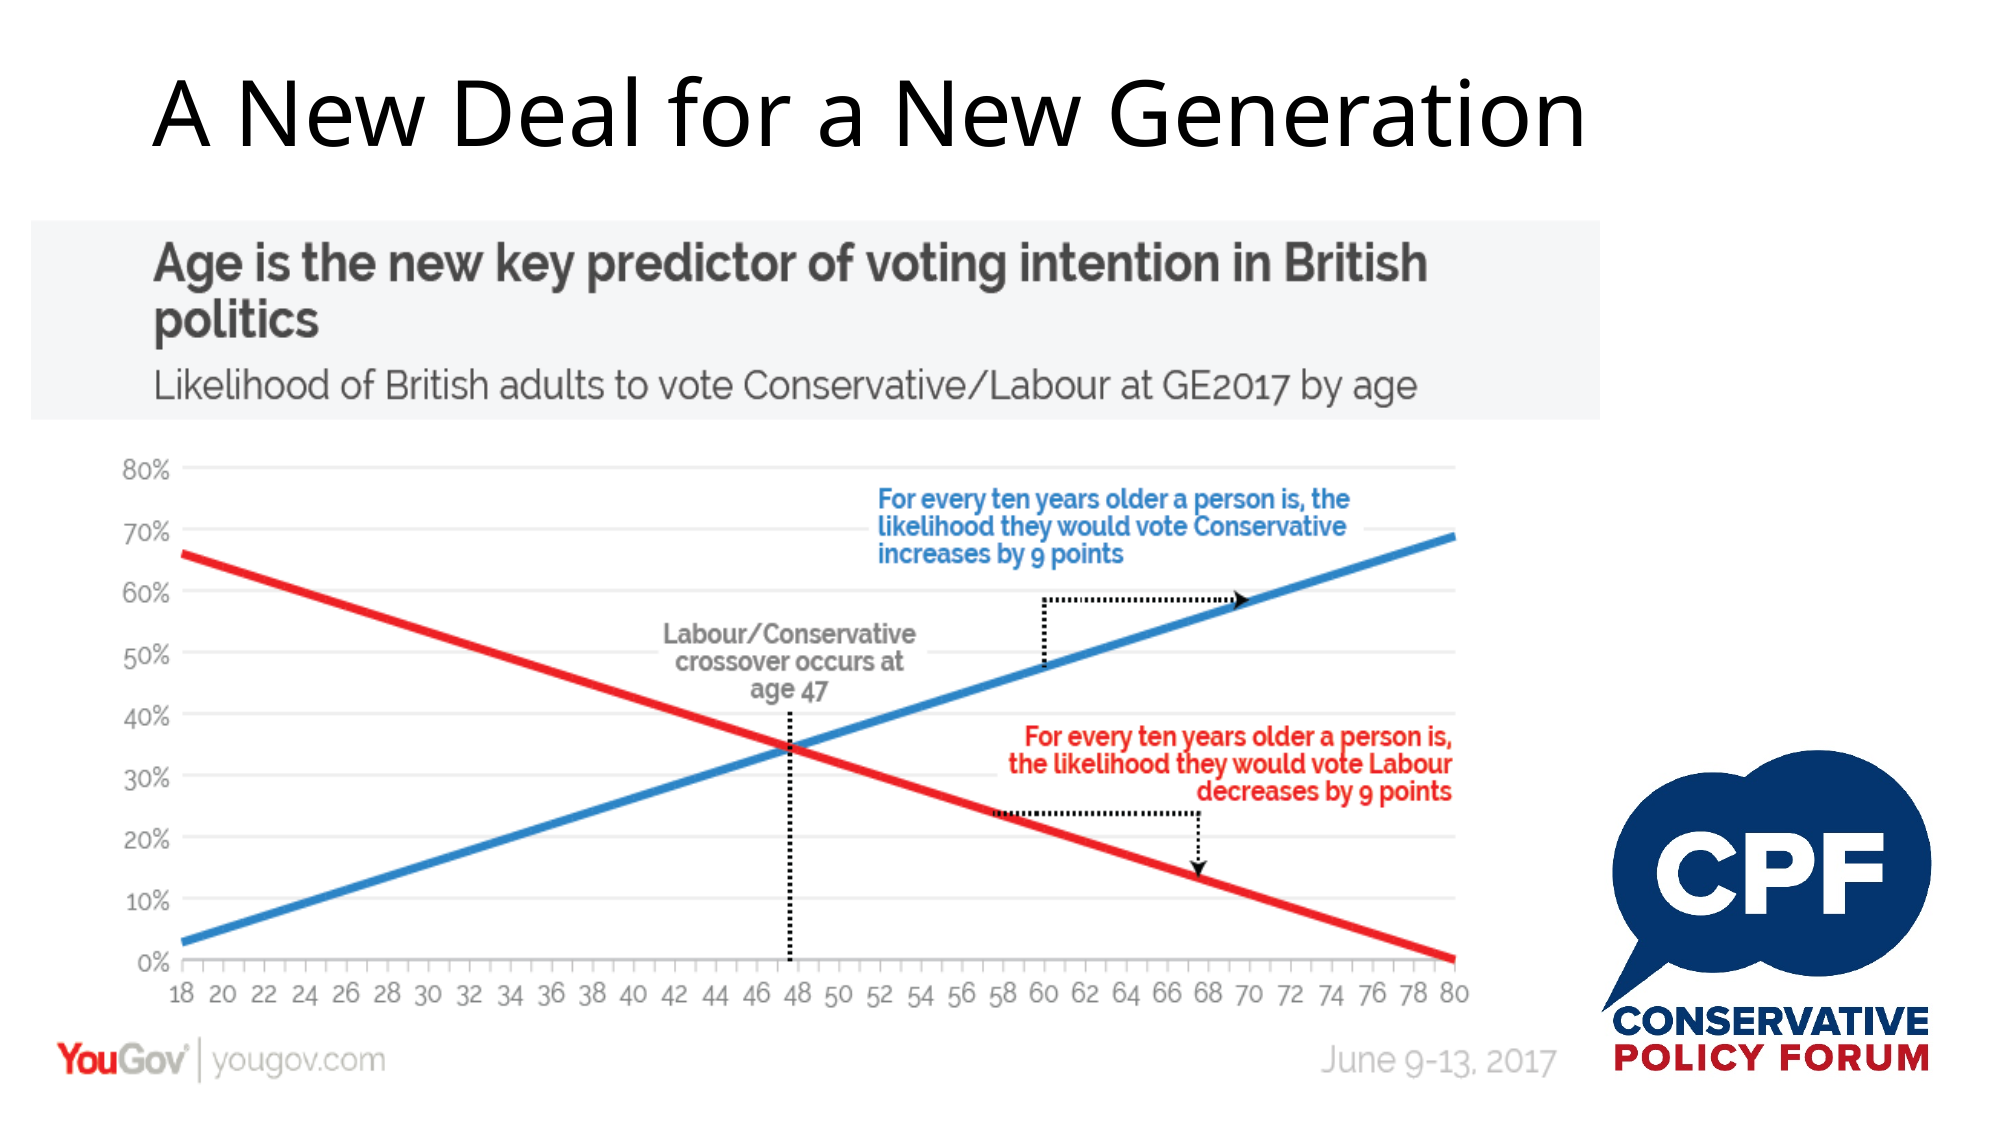

# A New Deal for a New Generation